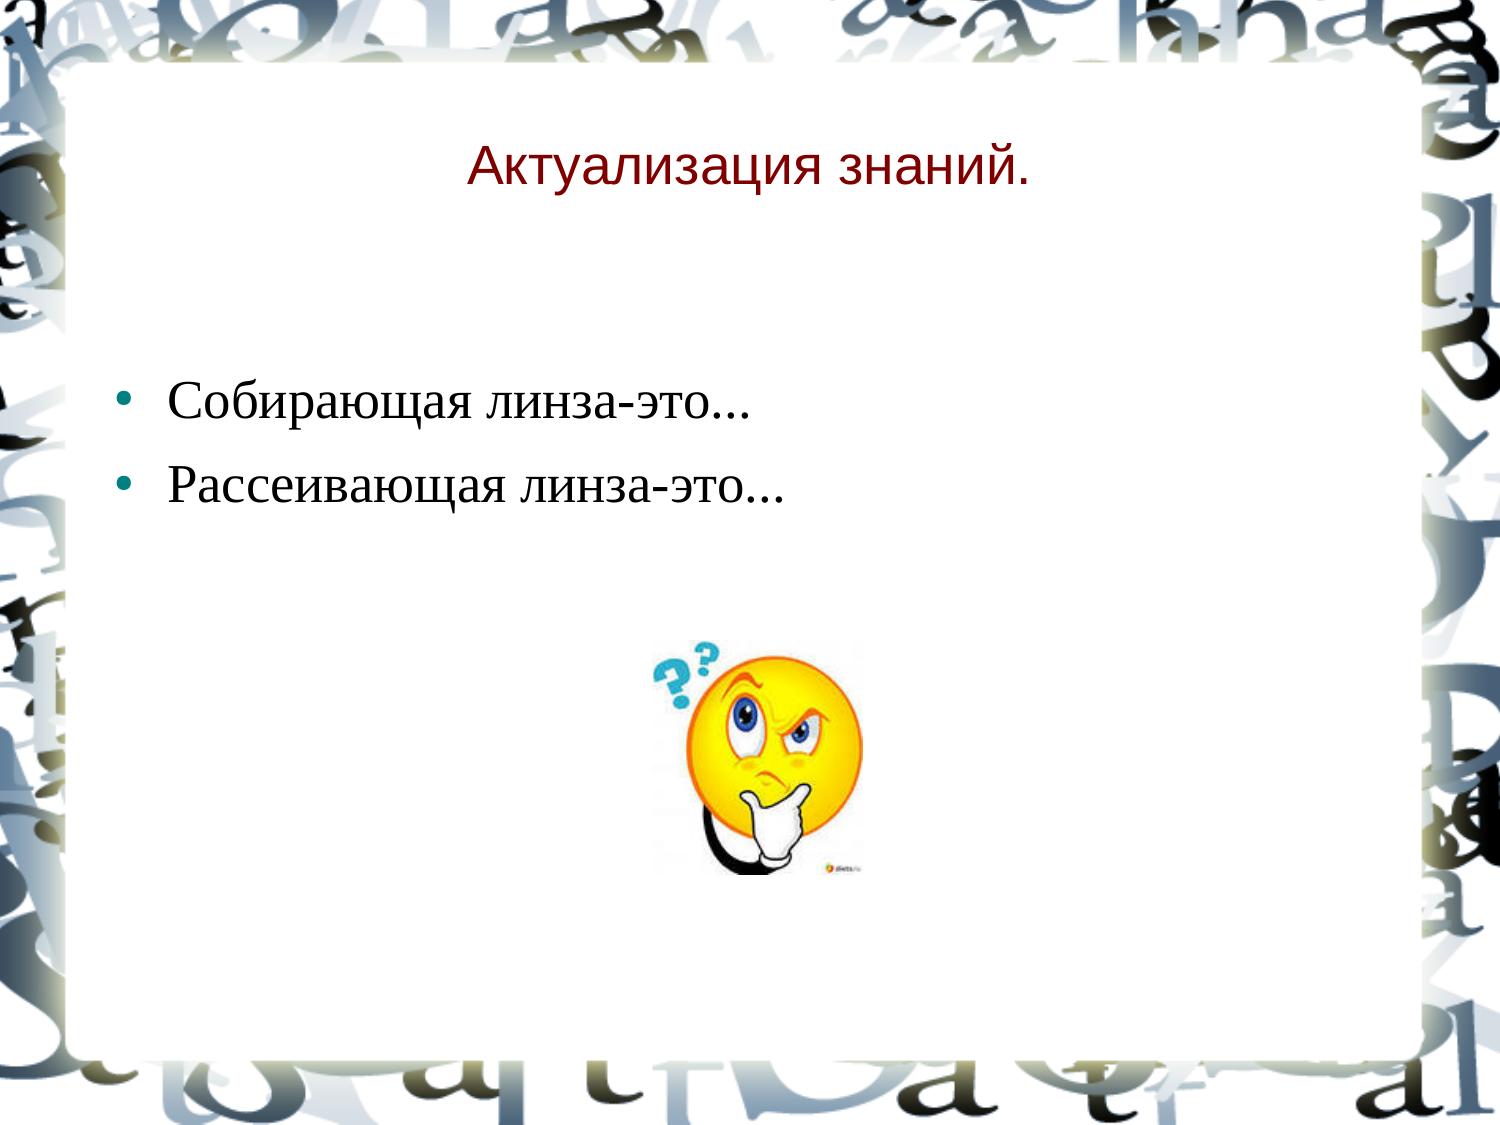

# Актуализация знаний.
Собирающая линза-это...
Рассеивающая линза-это...